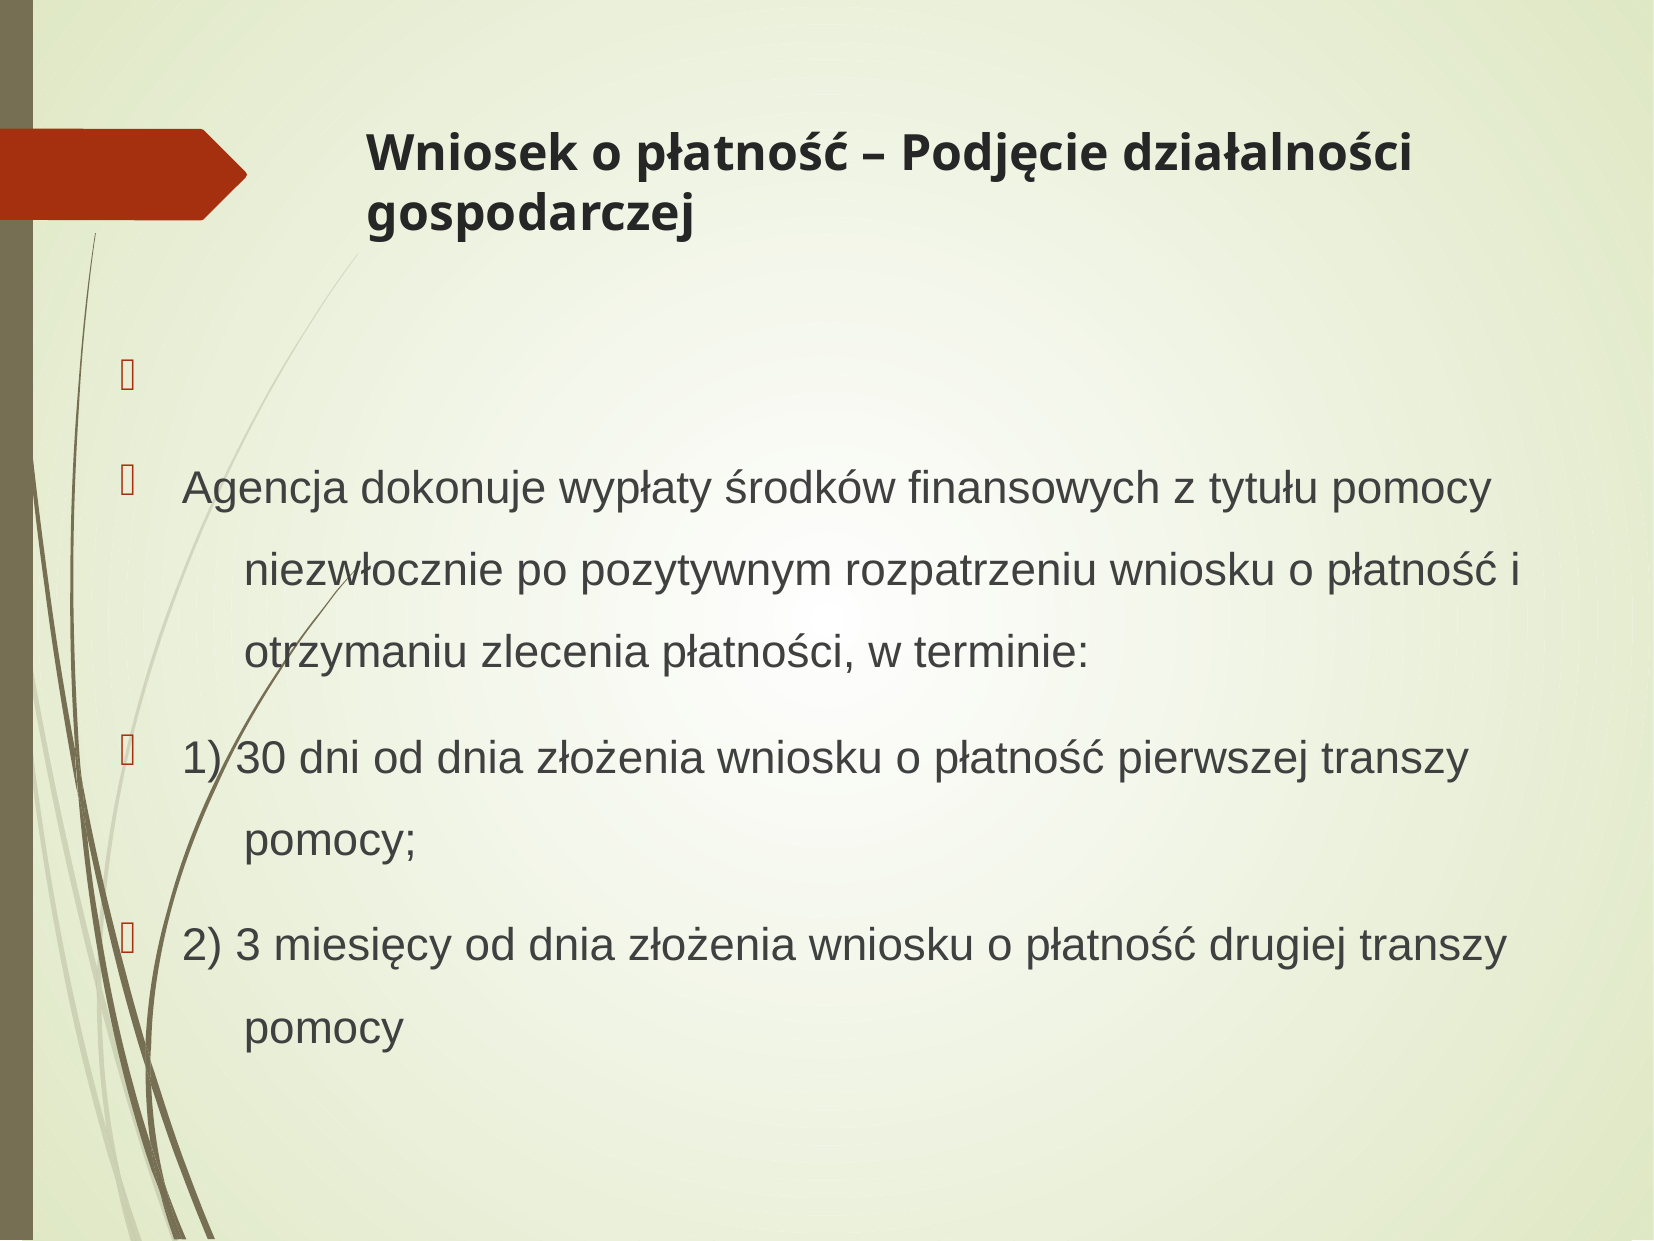

# Wniosek o płatność – Podjęcie działalności gospodarczej
Agencja dokonuje wypłaty środków finansowych z tytułu pomocy niezwłocznie po pozytywnym rozpatrzeniu wniosku o płatność i otrzymaniu zlecenia płatności, w terminie:
1) 30 dni od dnia złożenia wniosku o płatność pierwszej transzy pomocy;
2) 3 miesięcy od dnia złożenia wniosku o płatność drugiej transzy pomocy